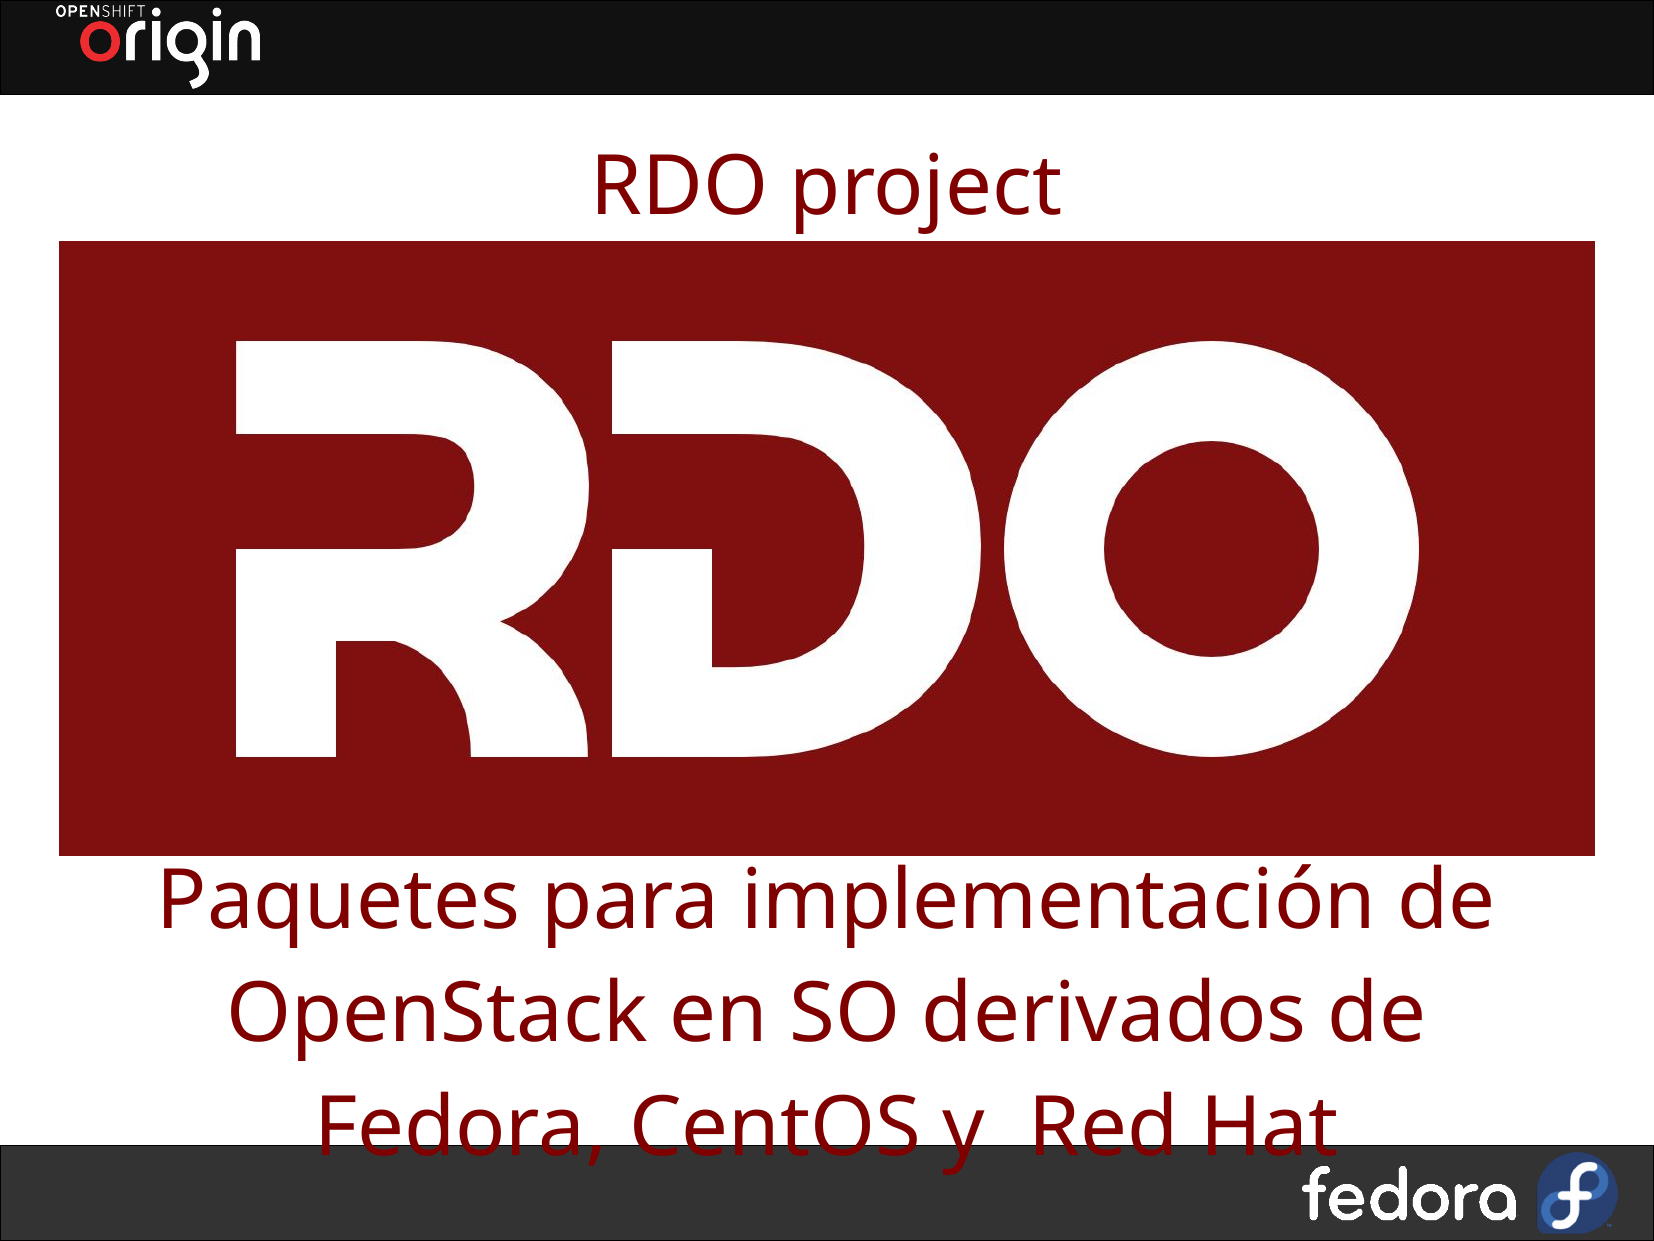

# RDO project
Paquetes para implementación de OpenStack en SO derivados de Fedora, CentOS y Red Hat